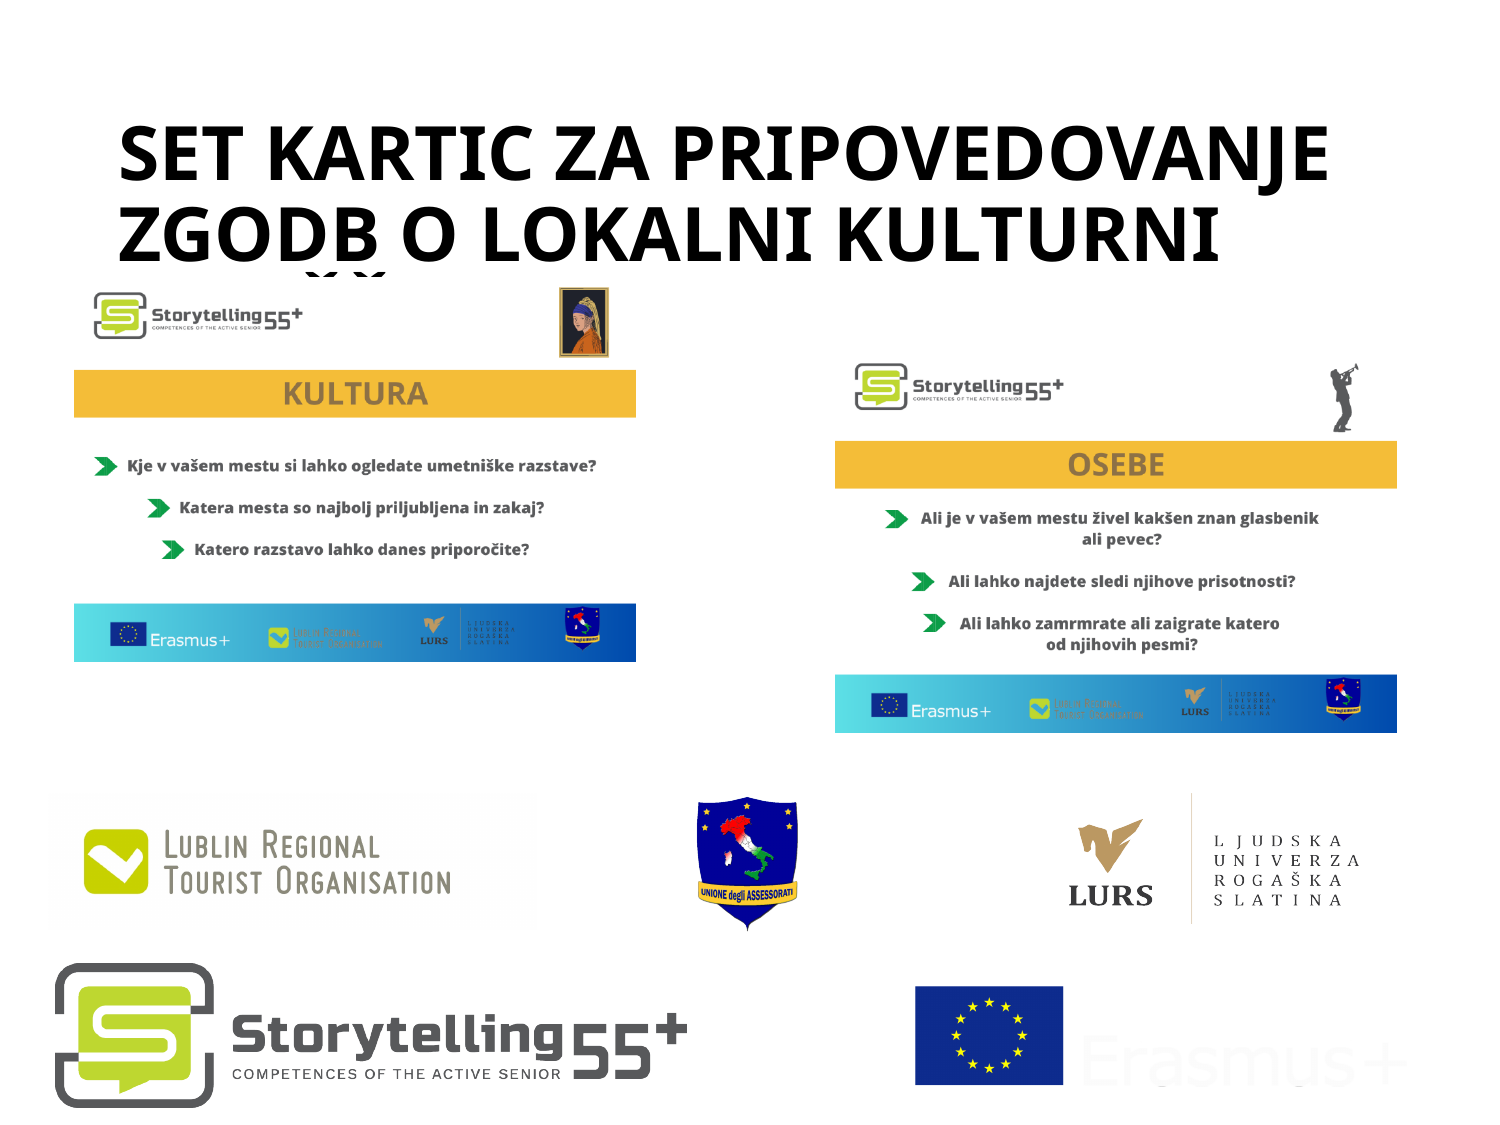

# SET KARTIC ZA PRIPOVEDOVANJE ZGODB O LOKALNI KULTURNI DEDIŠČINI